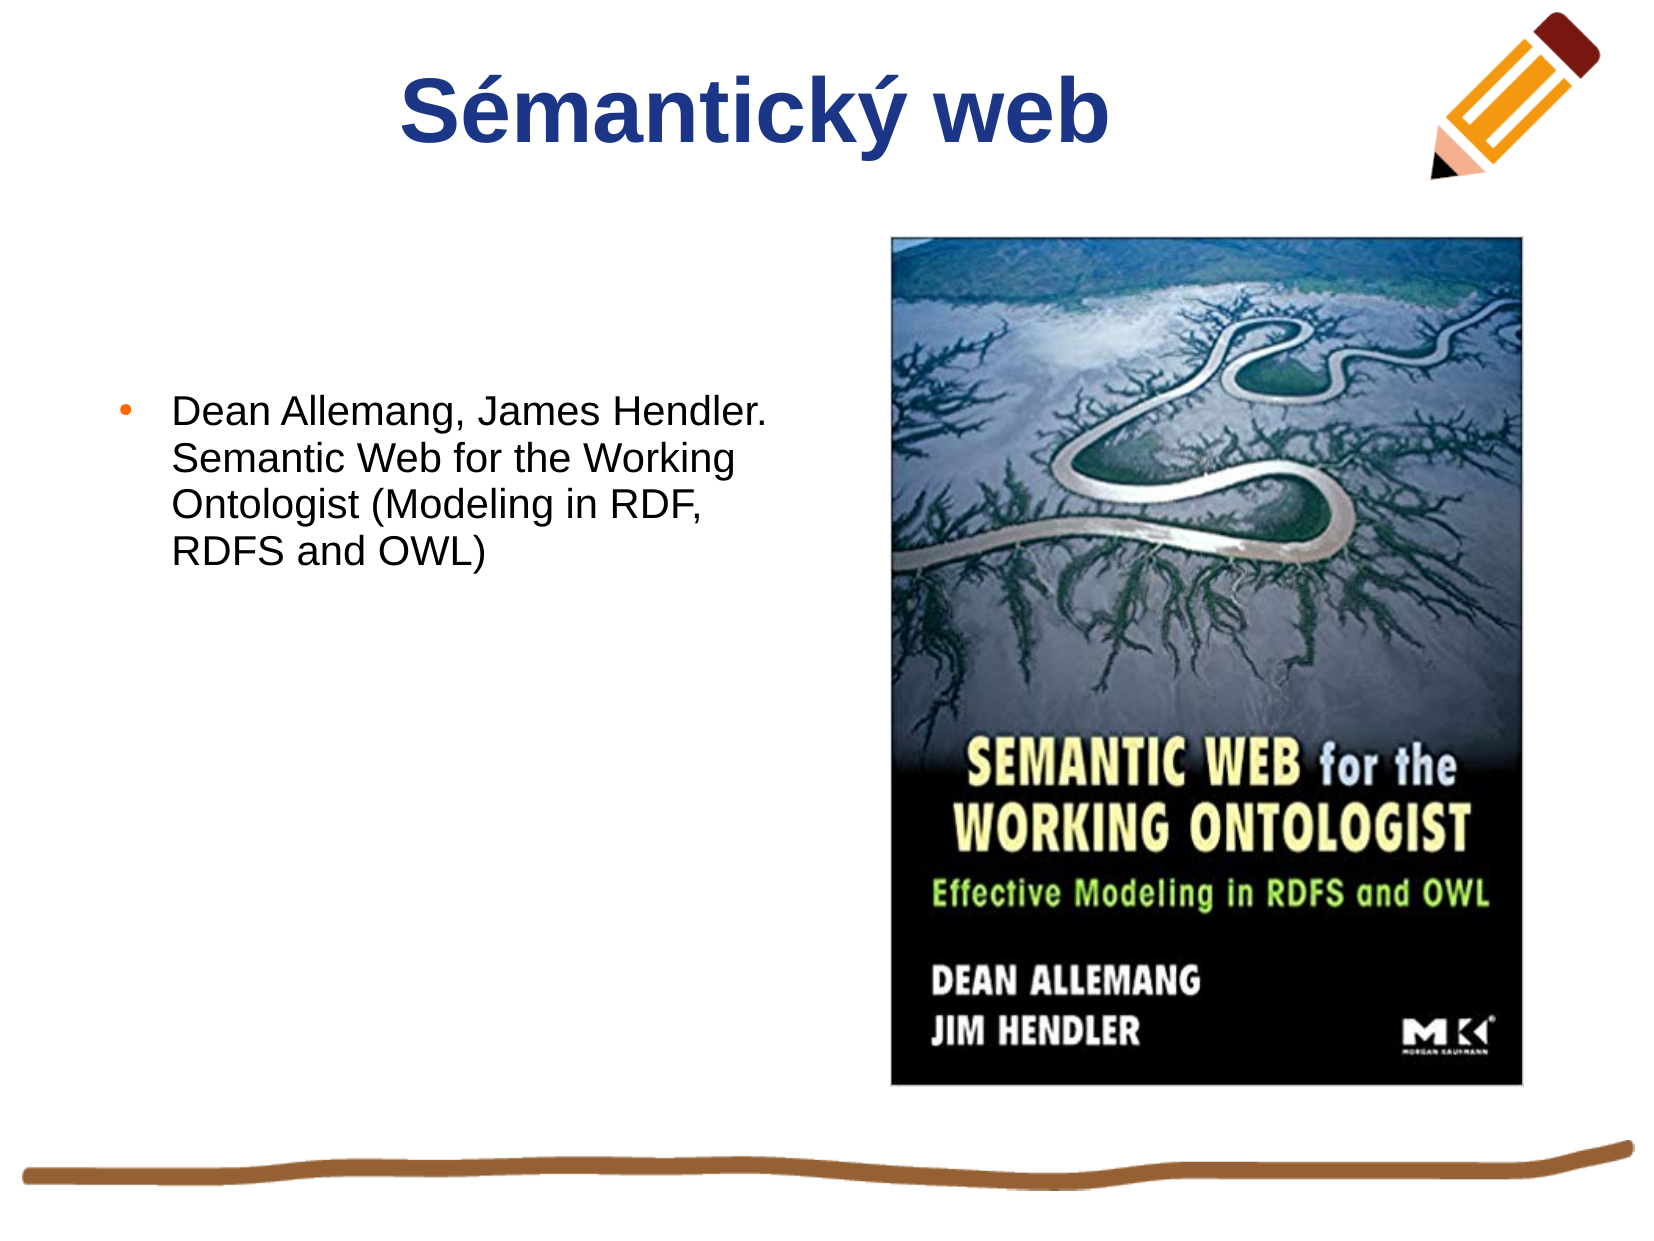

# Sémantický web
Dean Allemang, James Hendler. Semantic Web for the Working Ontologist (Modeling in RDF, RDFS and OWL)